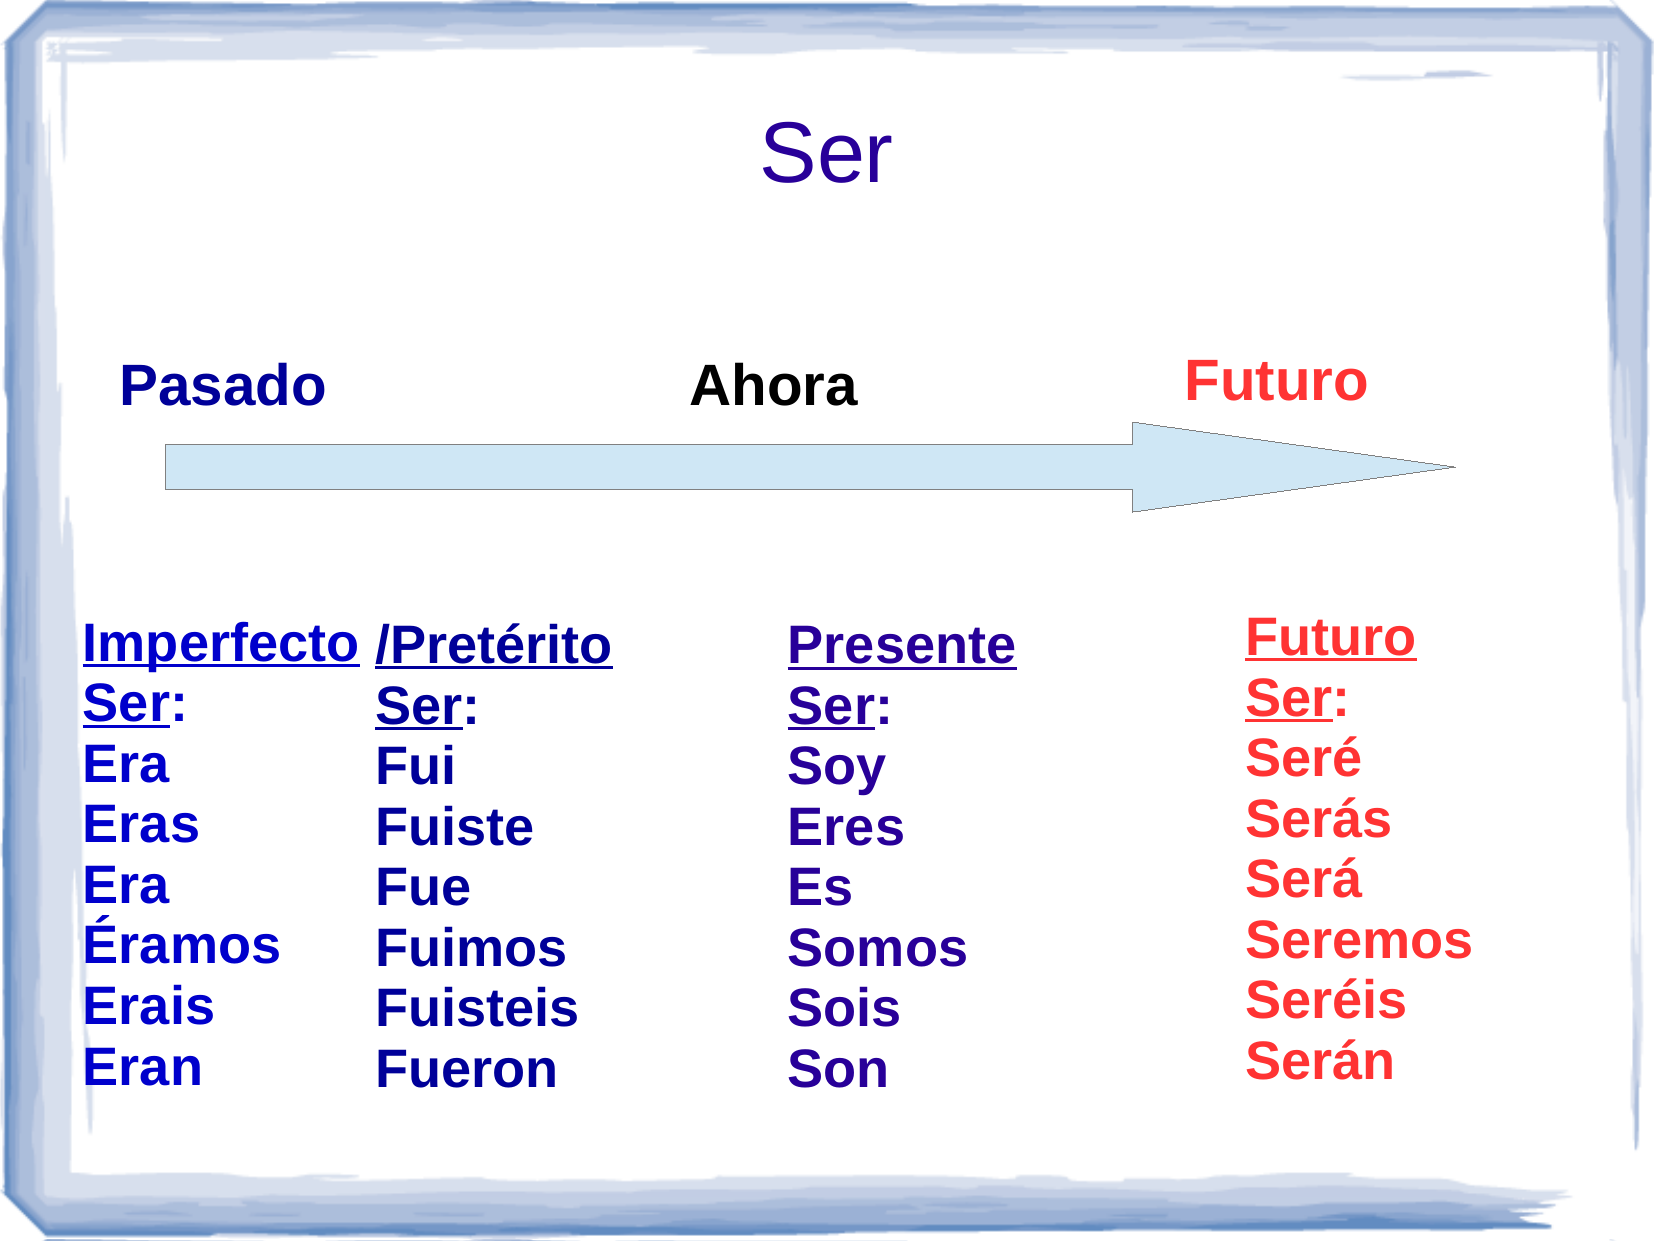

# Ser
Futuro
Pasado
Ahora
Futuro
Ser:
Seré
Serás
Será
Seremos
Seréis
Serán
Imperfecto
Ser:
Era
Eras
Era
Éramos
Erais
Eran
/Pretérito
Ser:
Fui
Fuiste
Fue
Fuimos
Fuisteis
Fueron
Presente
Ser:
Soy
Eres
Es
Somos
Sois
Son